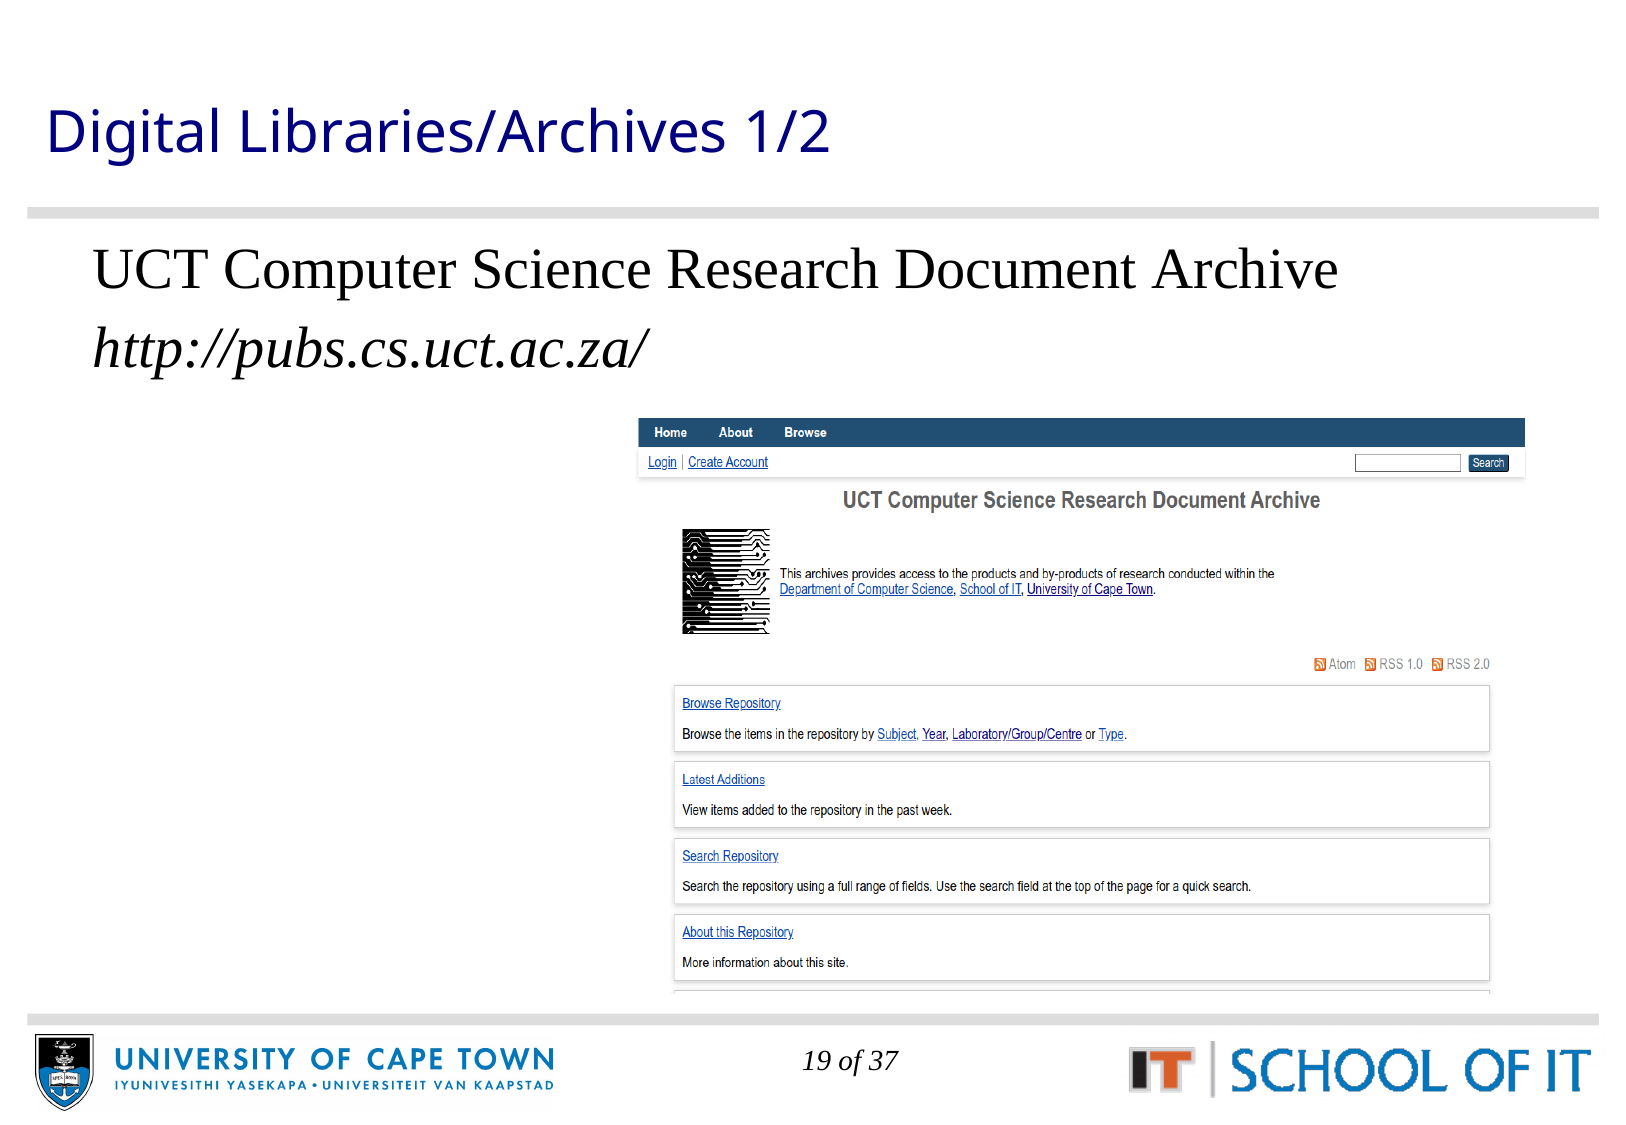

# Digital Libraries/Archives 1/2
UCT Computer Science Research Document Archive
http://pubs.cs.uct.ac.za/
19